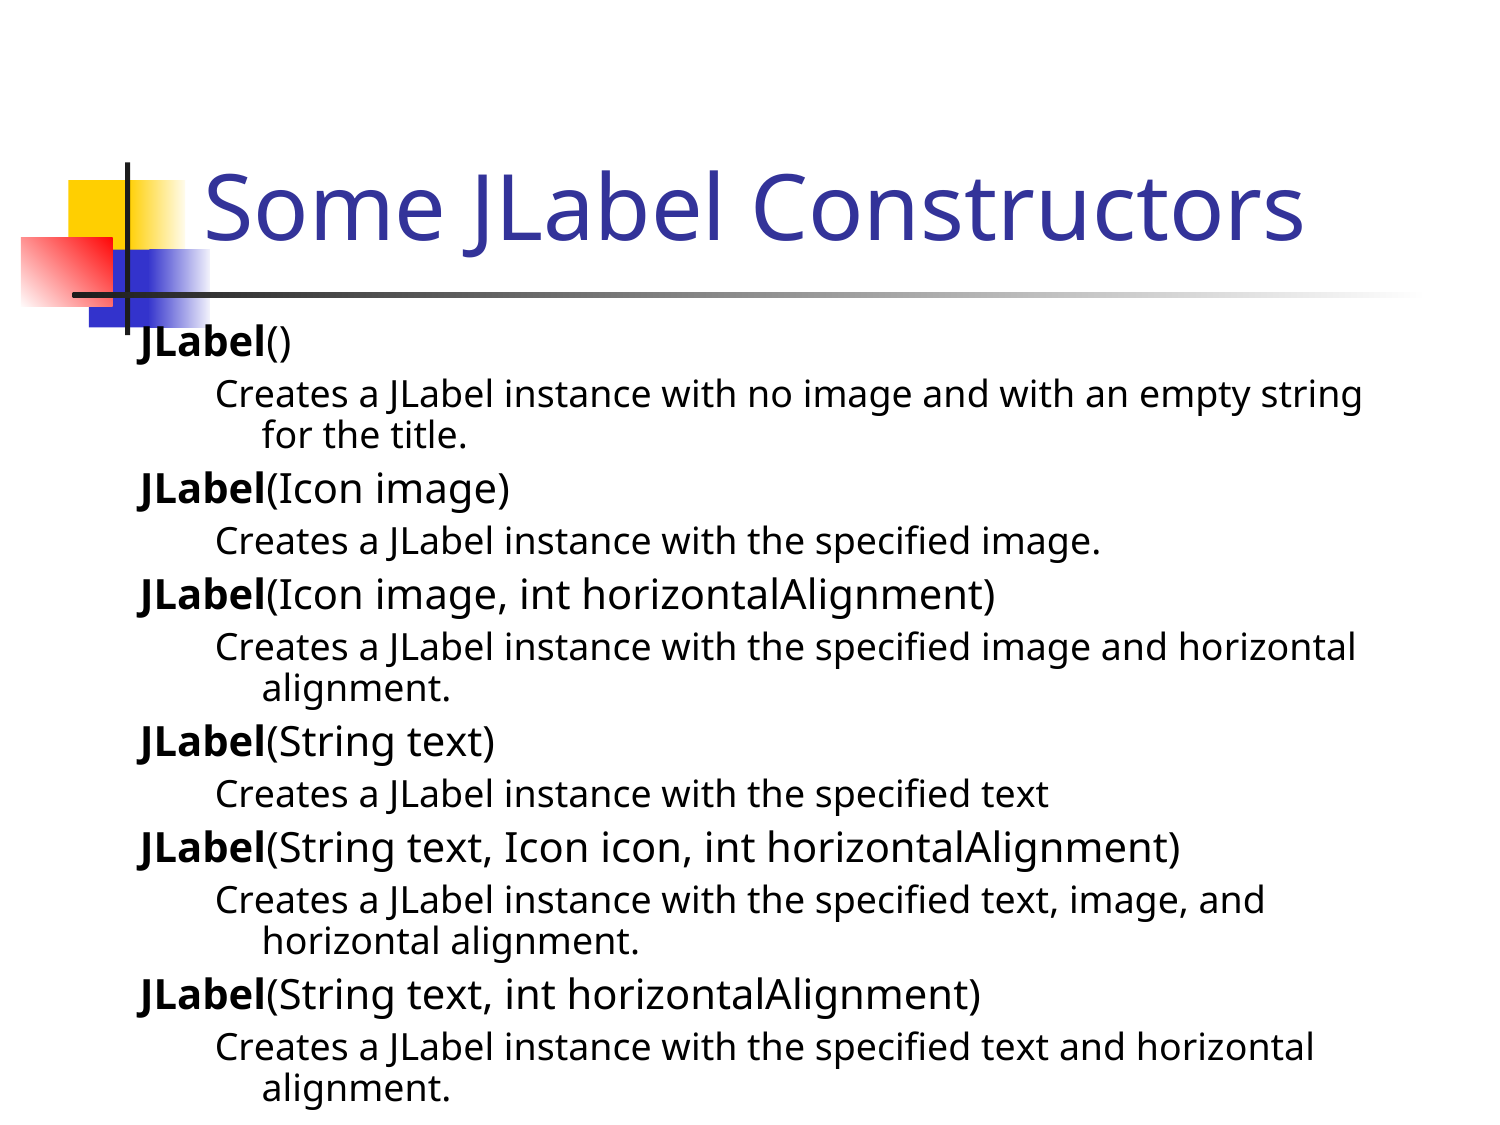

# Some JLabel Constructors
JLabel()
Creates a JLabel instance with no image and with an empty string for the title.
JLabel(Icon image)
Creates a JLabel instance with the specified image.
JLabel(Icon image, int horizontalAlignment)
Creates a JLabel instance with the specified image and horizontal alignment.
JLabel(String text)
Creates a JLabel instance with the specified text
JLabel(String text, Icon icon, int horizontalAlignment)
Creates a JLabel instance with the specified text, image, and horizontal alignment.
JLabel(String text, int horizontalAlignment)
Creates a JLabel instance with the specified text and horizontal alignment.